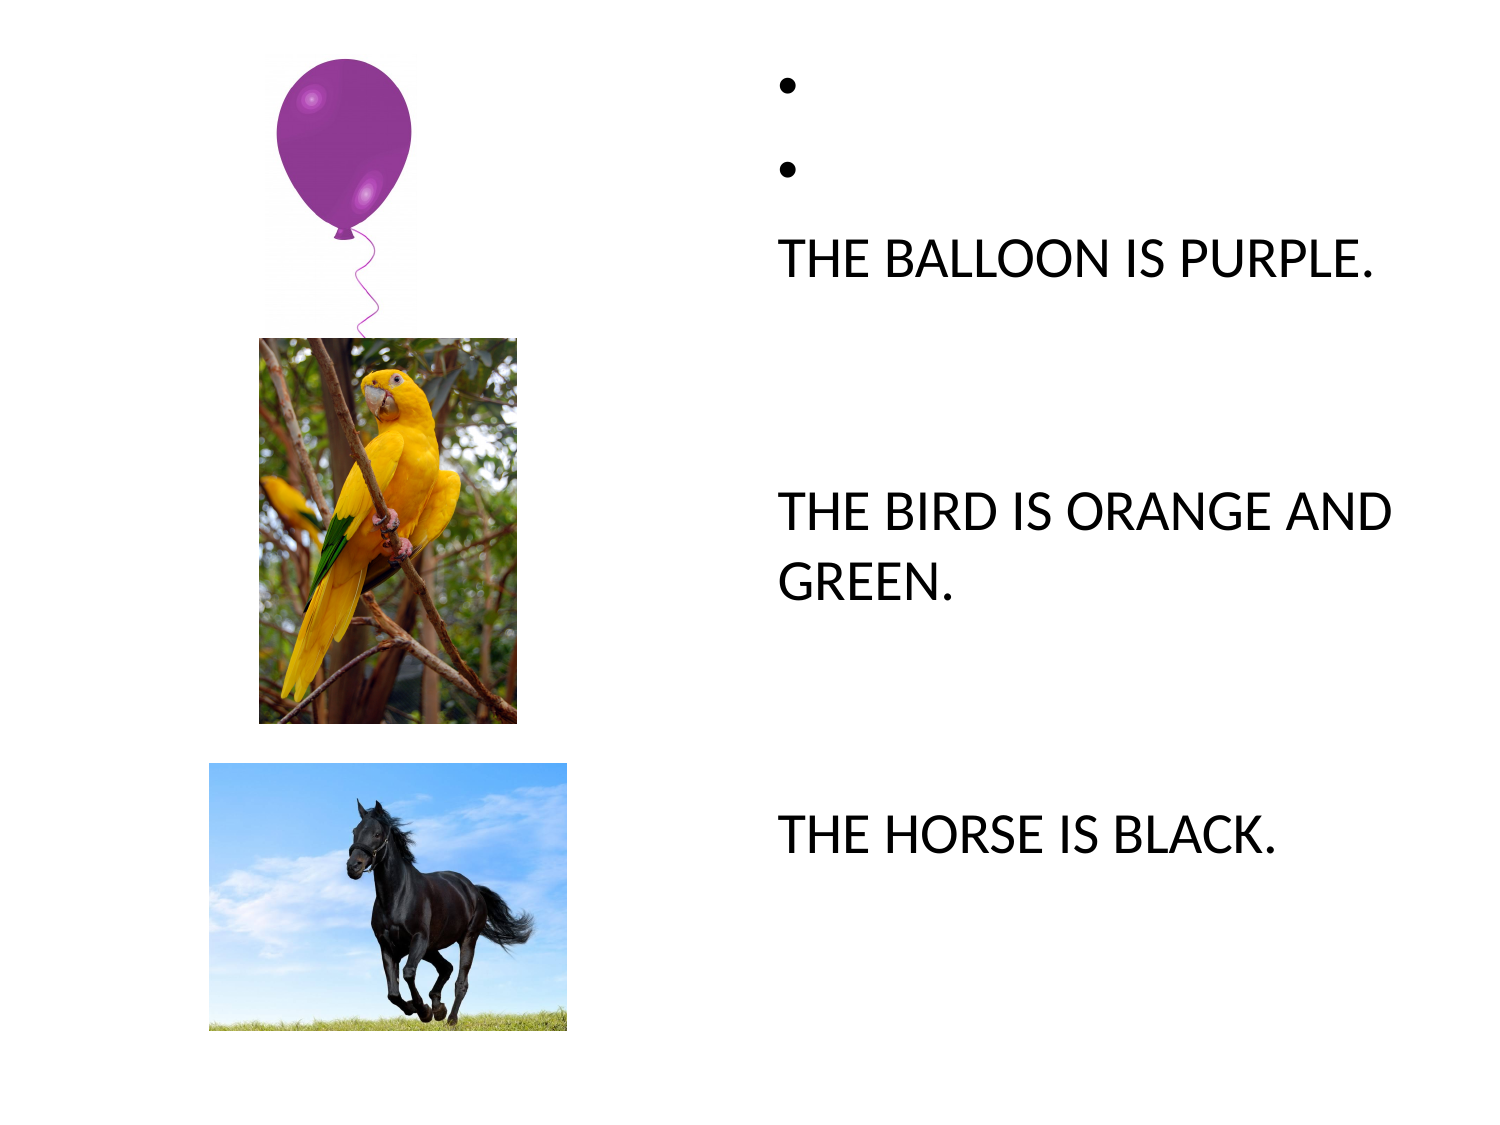

#
THE BALLOON IS PURPLE.
THE BIRD IS ORANGE AND GREEN.
THE HORSE IS BLACK.